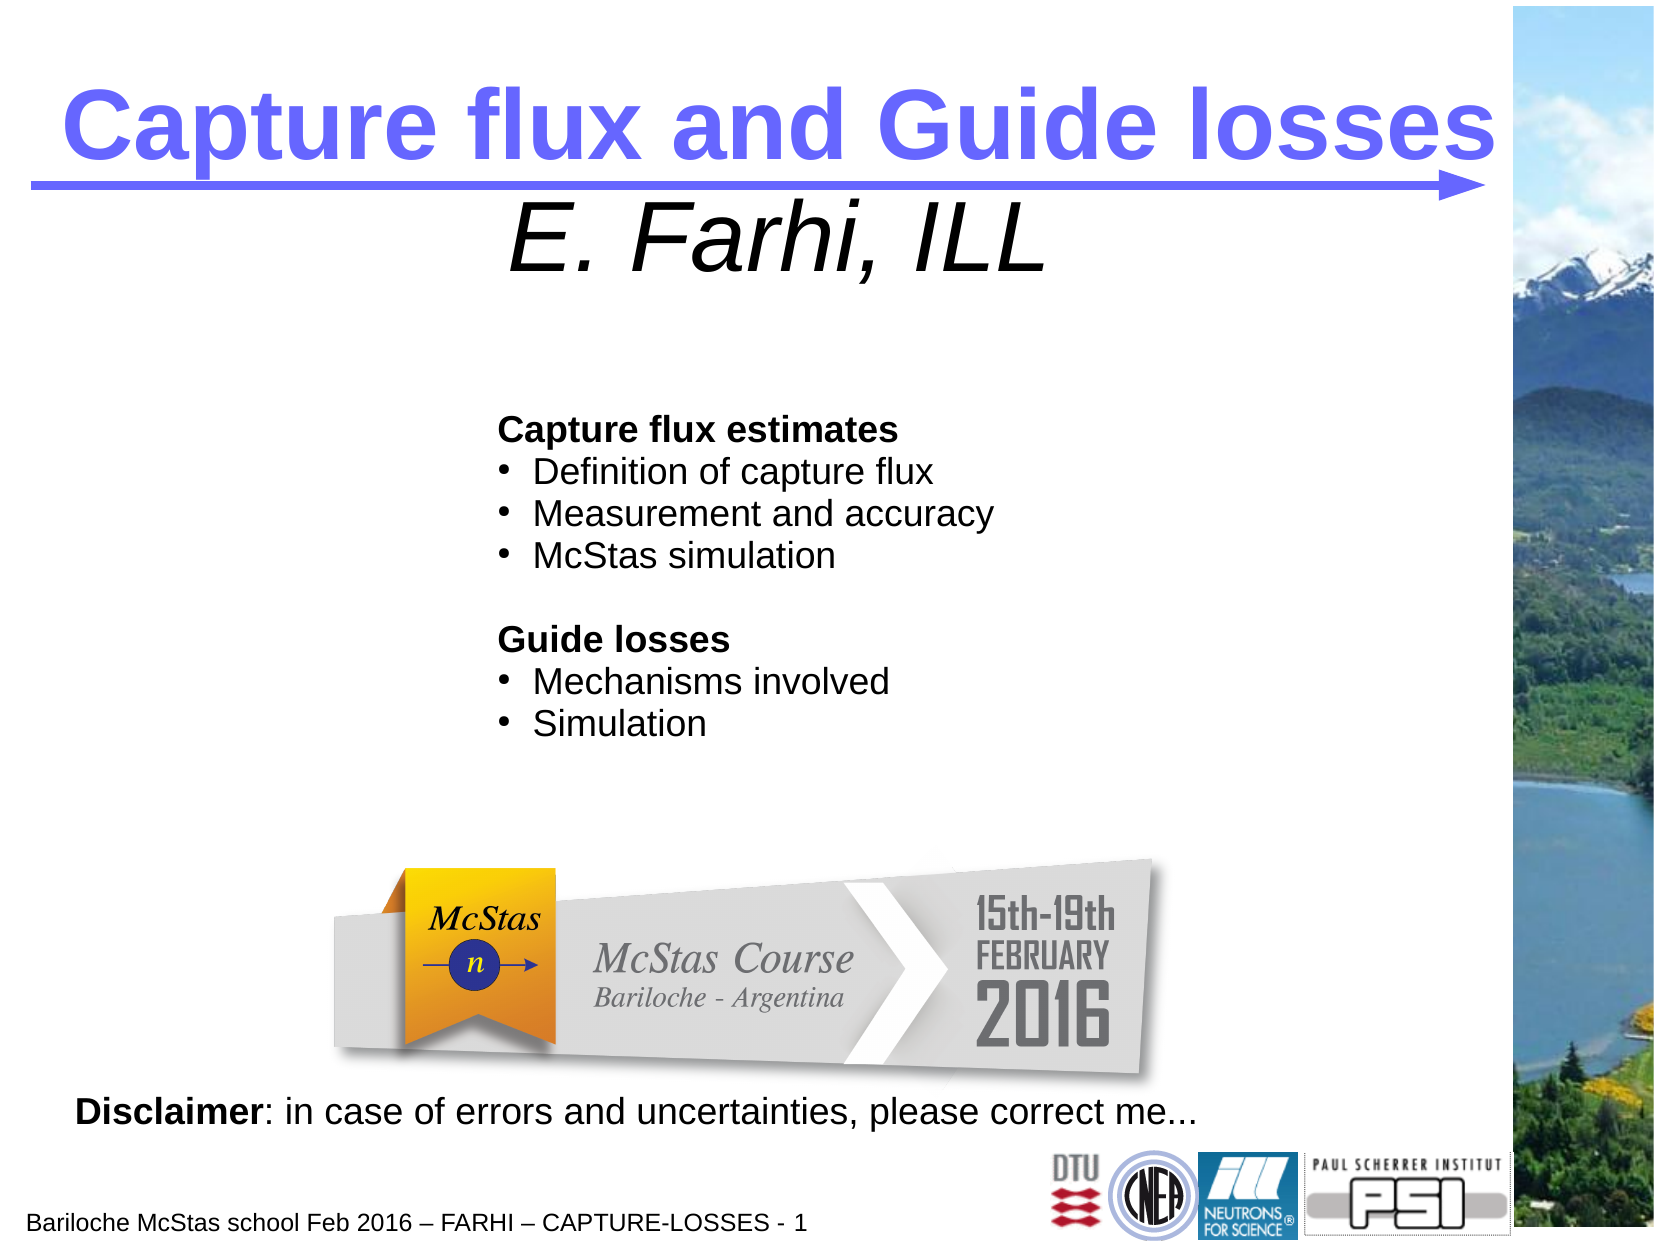

Capture flux and Guide losses
E. Farhi, ILL
Capture flux estimates
Definition of capture flux
Measurement and accuracy
McStas simulation
Guide losses
Mechanisms involved
Simulation
Disclaimer: in case of errors and uncertainties, please correct me...